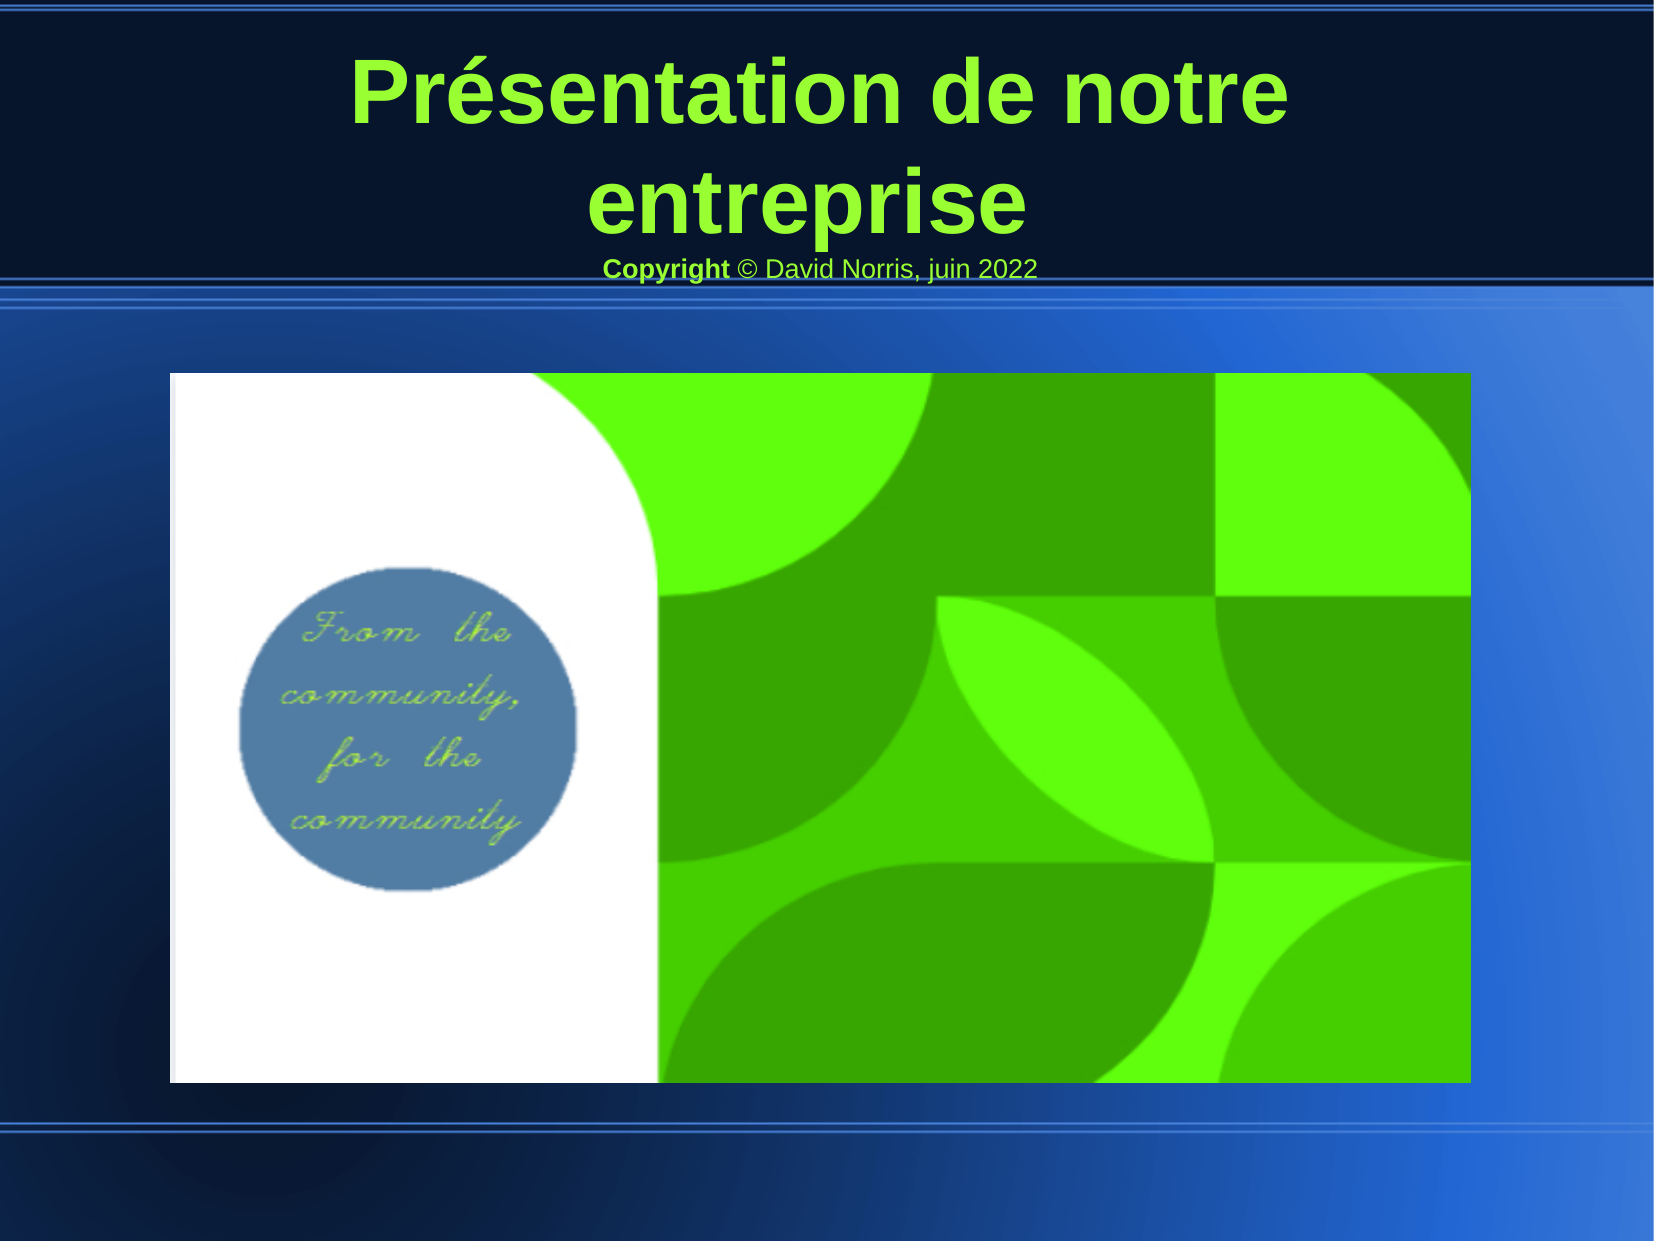

# Présentation de notre entreprise Copyright © David Norris, juin 2022